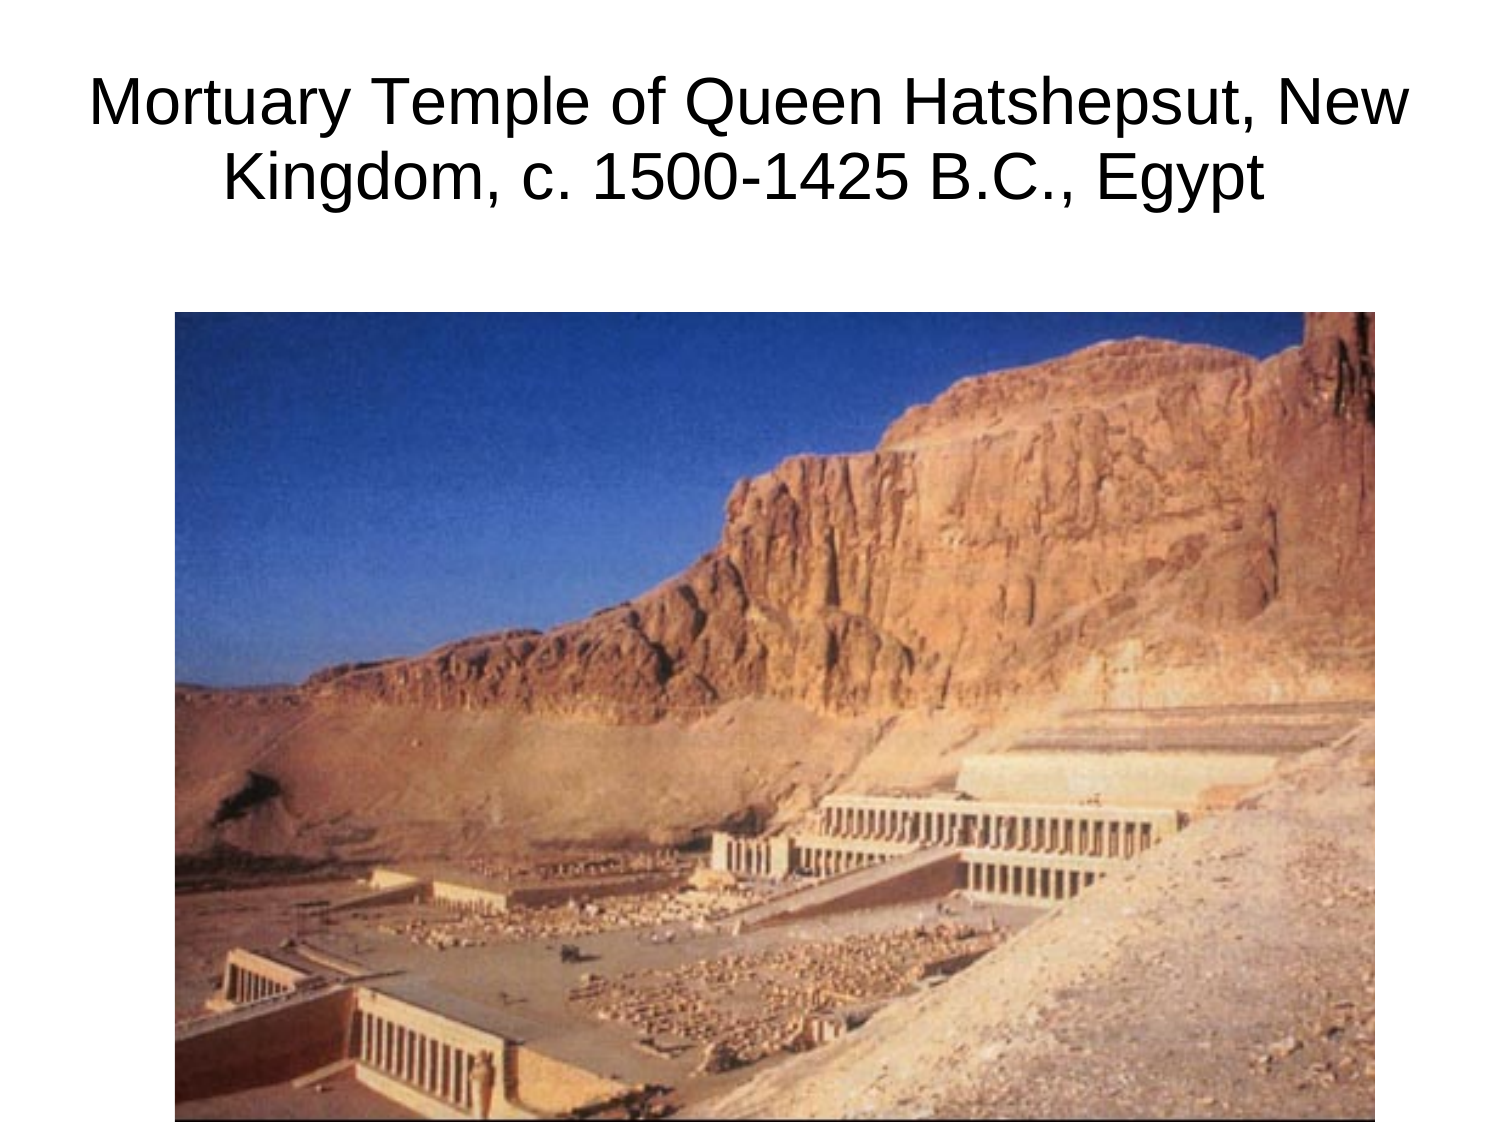

# Mortuary Temple of Queen Hatshepsut, New Kingdom, c. 1500-1425 B.C., Egypt